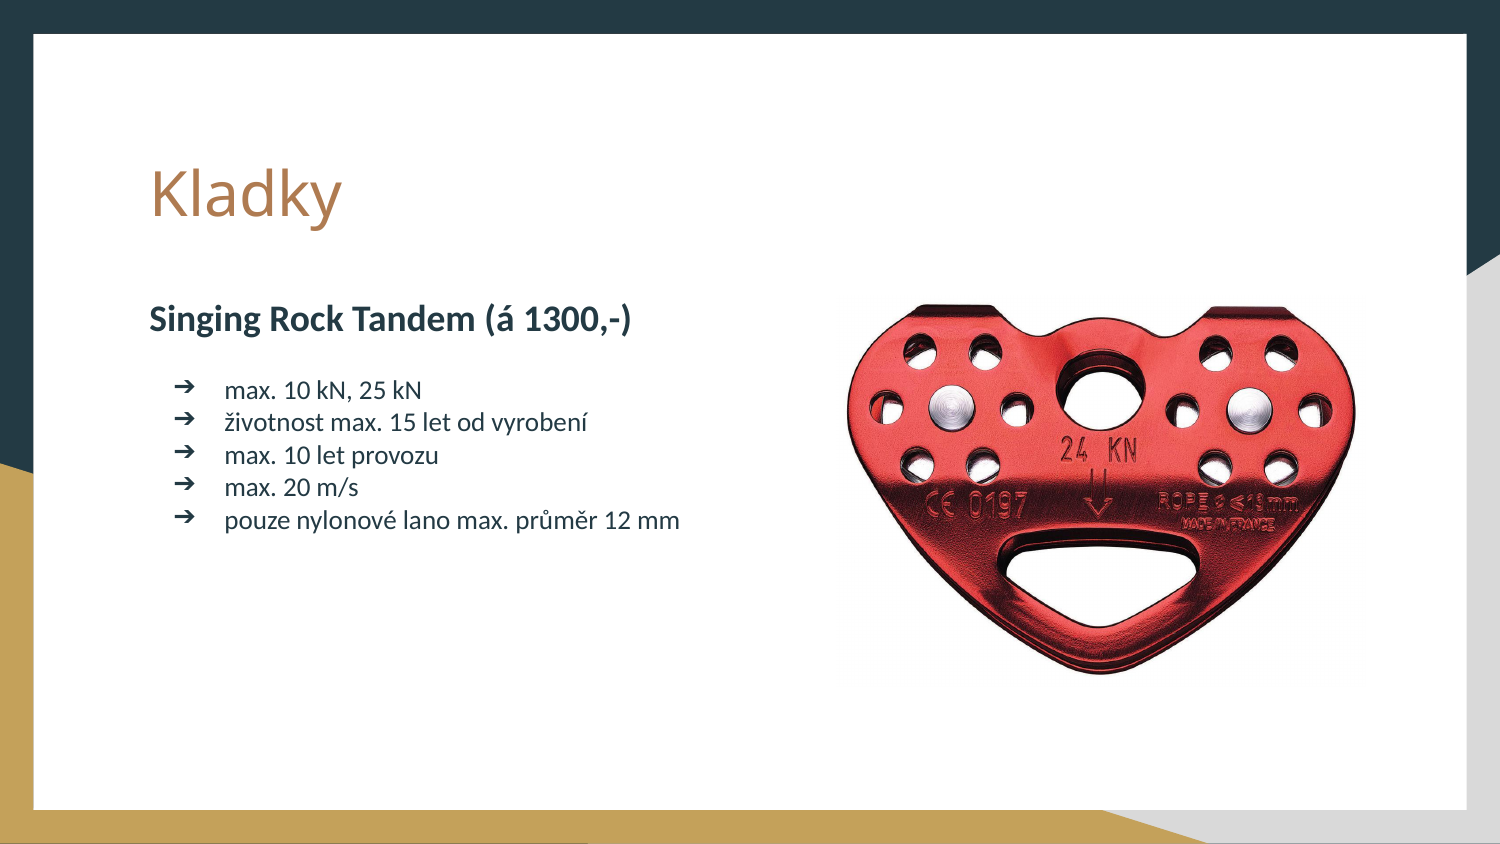

# Kladky
Singing Rock Tandem (á 1300,-)
max. 10 kN, 25 kN
životnost max. 15 let od vyrobení
max. 10 let provozu
max. 20 m/s
pouze nylonové lano max. průměr 12 mm